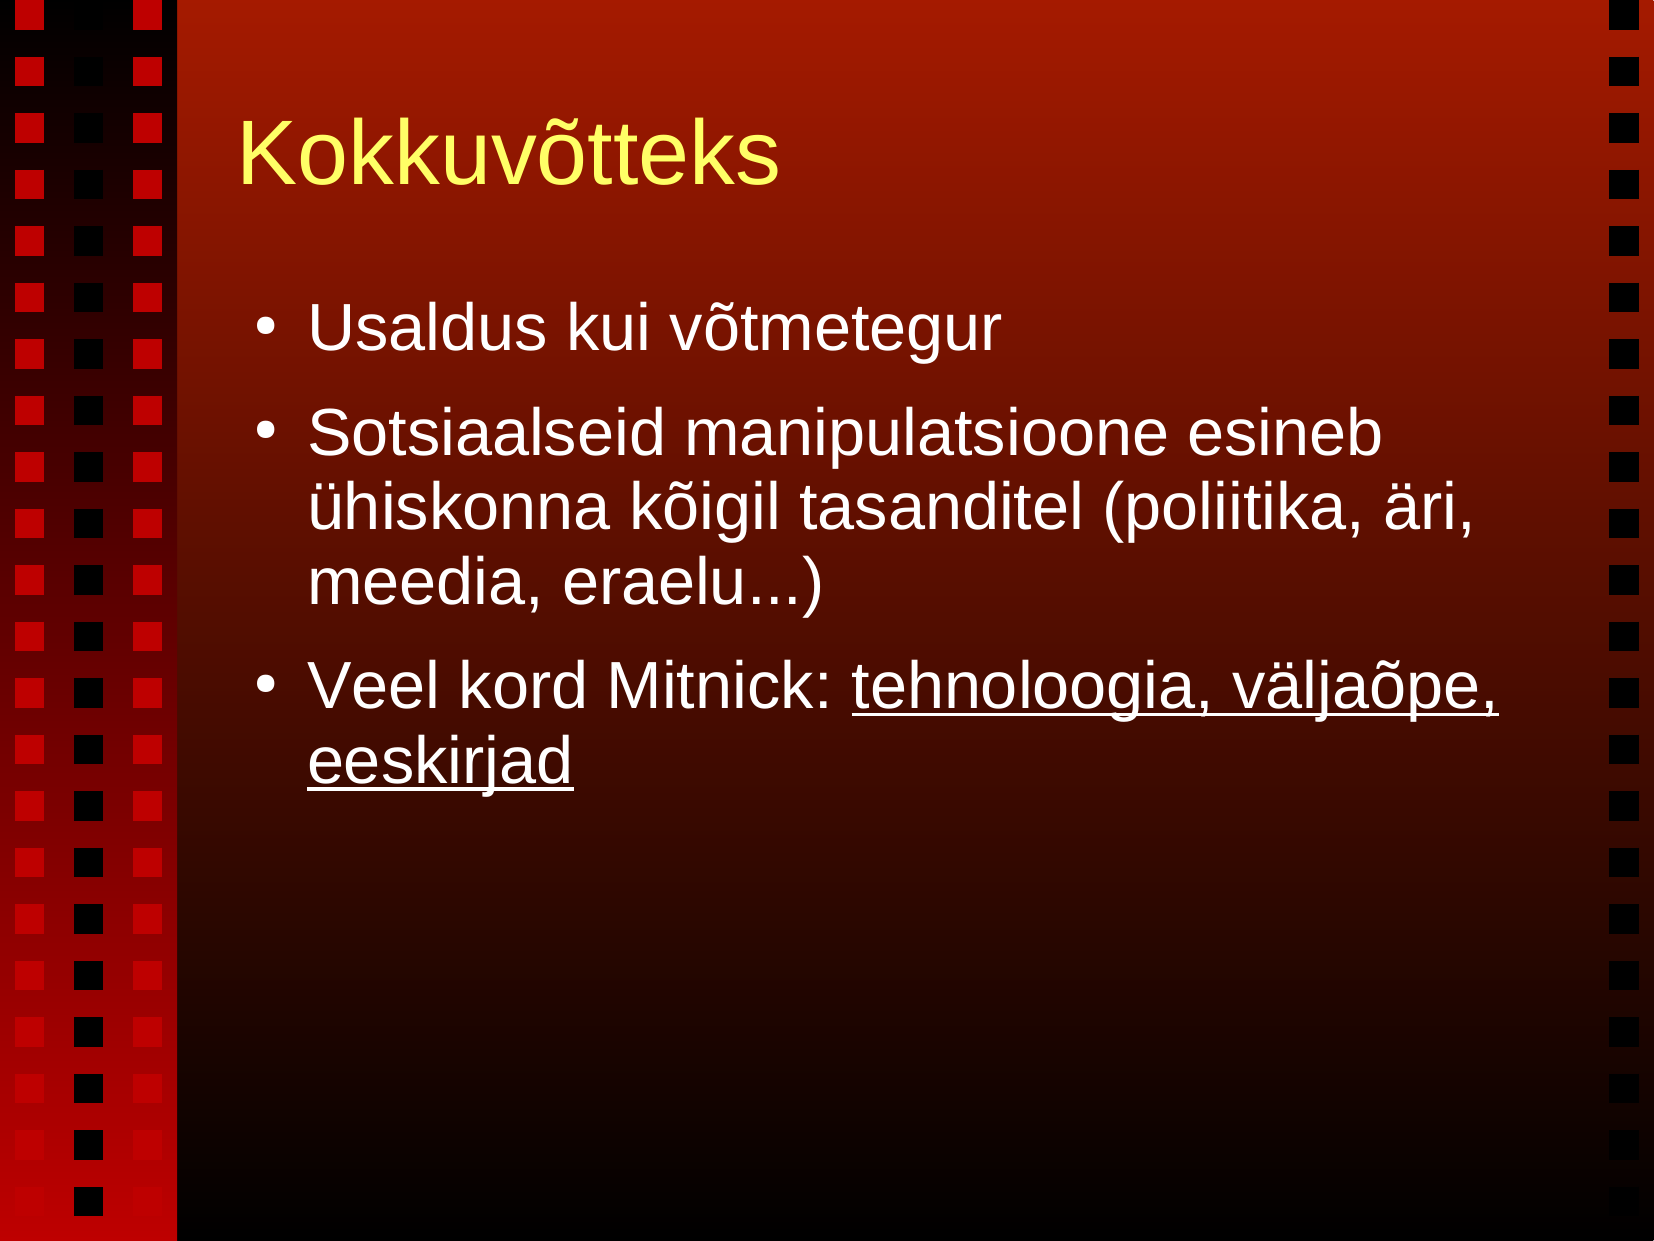

# Kokkuvõtteks
Usaldus kui võtmetegur
Sotsiaalseid manipulatsioone esineb ühiskonna kõigil tasanditel (poliitika, äri, meedia, eraelu...)
Veel kord Mitnick: tehnoloogia, väljaõpe, eeskirjad